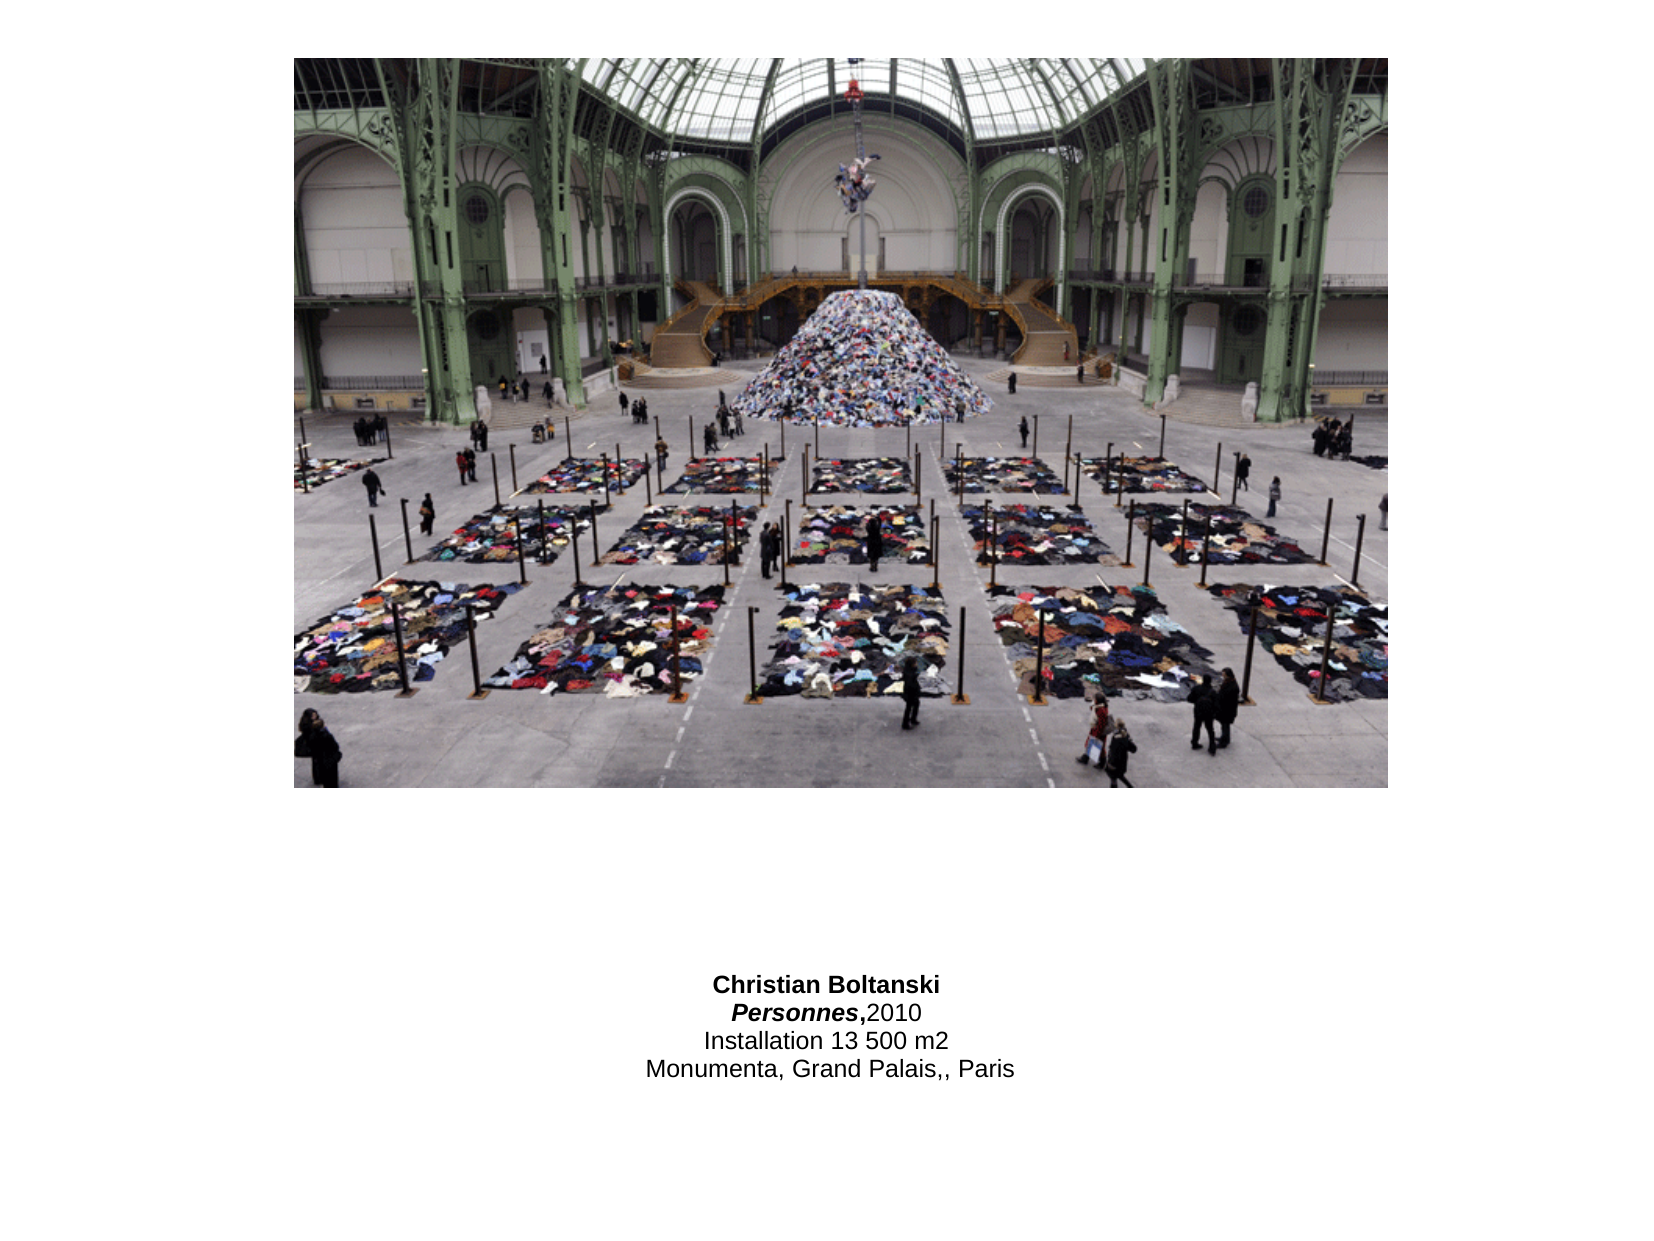

Christian Boltanski
Personnes,2010
Installation 13 500 m2
 Monumenta, Grand Palais,, Paris